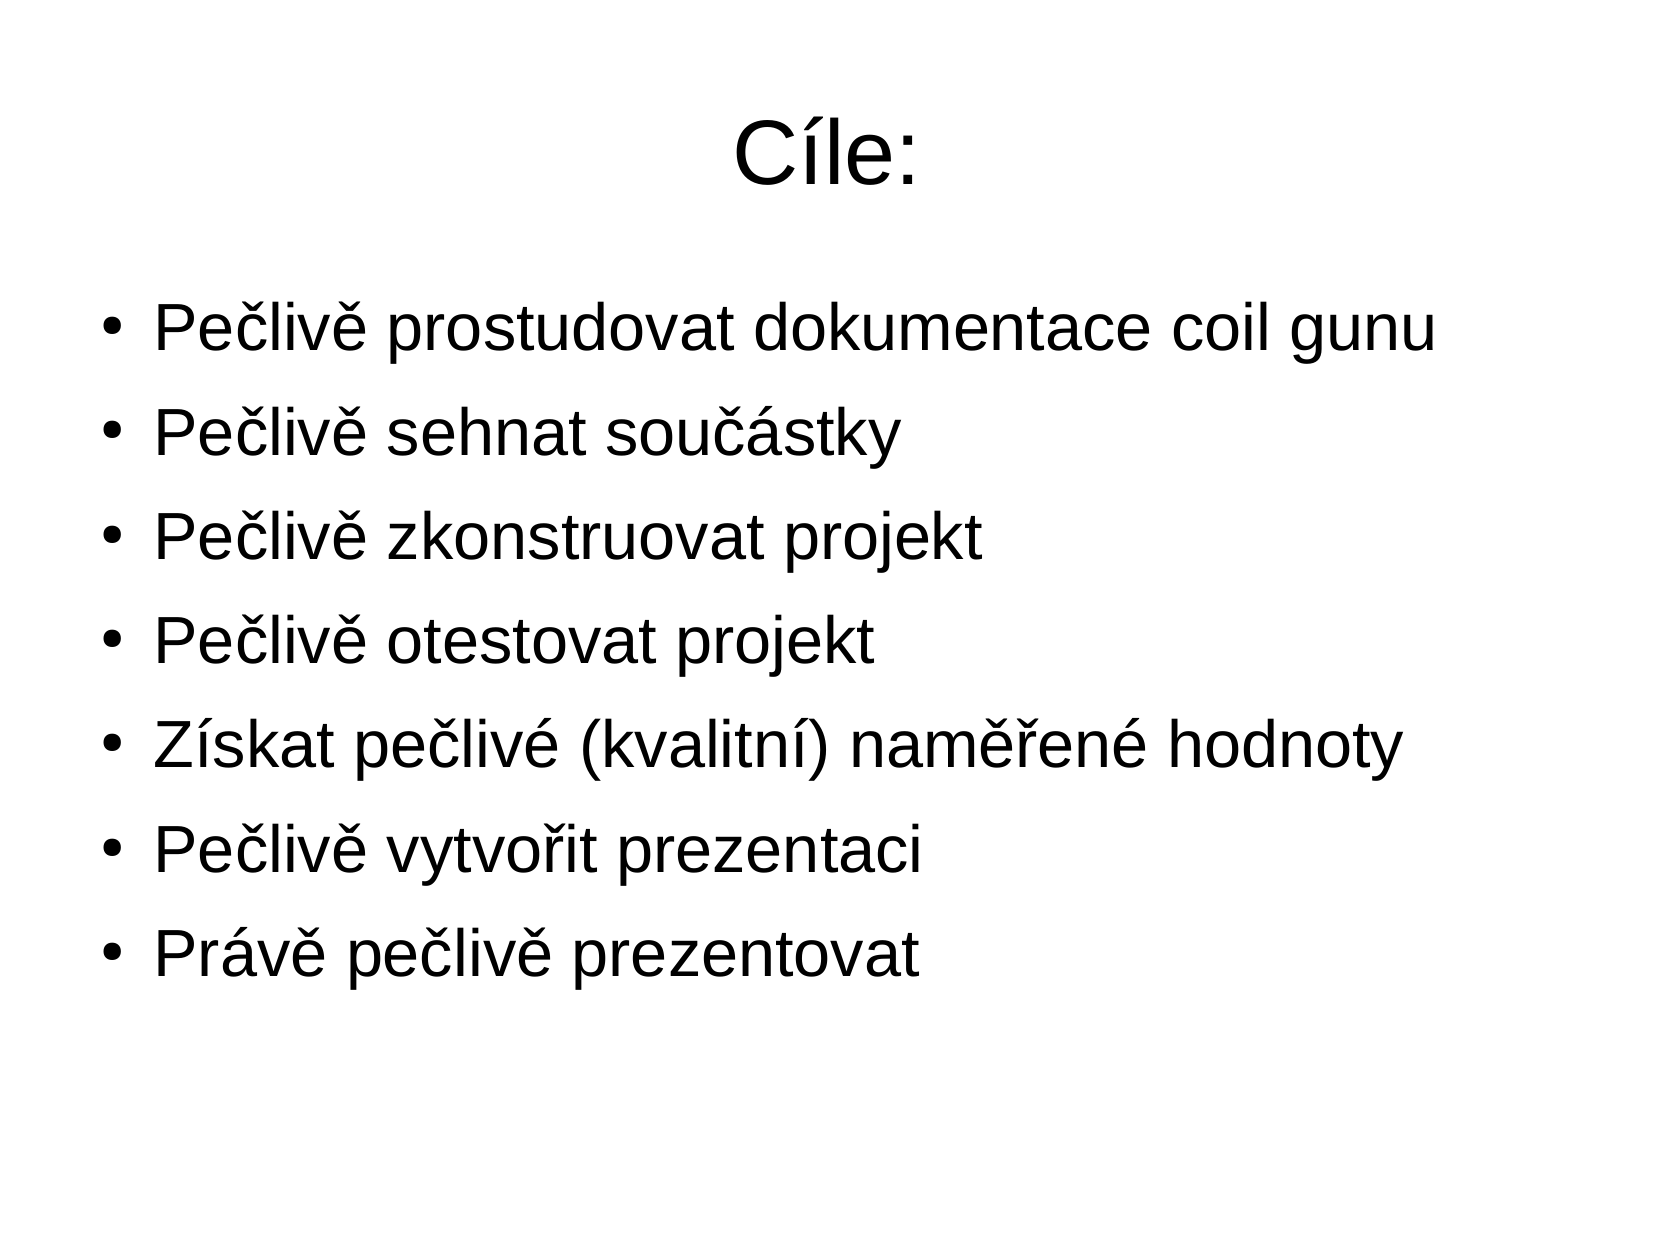

# Cíle:
Pečlivě prostudovat dokumentace coil gunu
Pečlivě sehnat součástky
Pečlivě zkonstruovat projekt
Pečlivě otestovat projekt
Získat pečlivé (kvalitní) naměřené hodnoty
Pečlivě vytvořit prezentaci
Právě pečlivě prezentovat